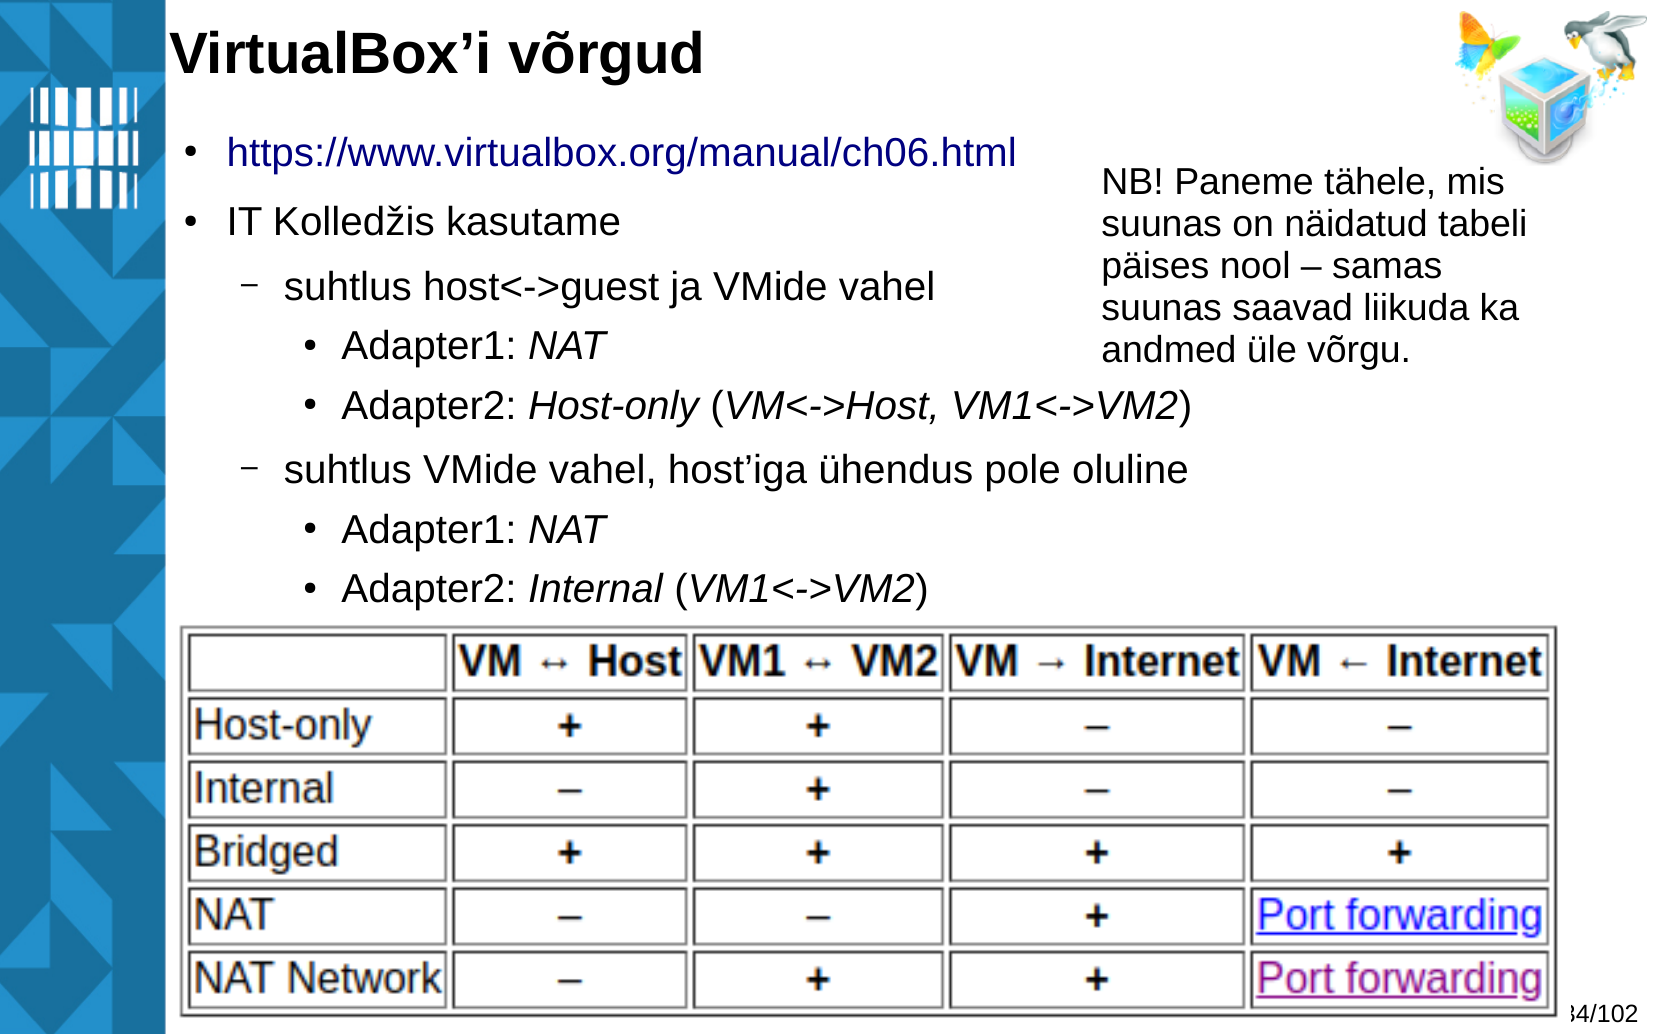

# VirtualBox’i võrgud
https://www.virtualbox.org/manual/ch06.html
IT Kolledžis kasutame
suhtlus host<->guest ja VMide vahel
Adapter1: NAT
Adapter2: Host-only (VM<->Host, VM1<->VM2)
suhtlus VMide vahel, host’iga ühendus pole oluline
Adapter1: NAT
Adapter2: Internal (VM1<->VM2)
NB! Paneme tähele, mis suunas on näidatud tabeli päises nool – samas suunas saavad liikuda ka andmed üle võrgu.